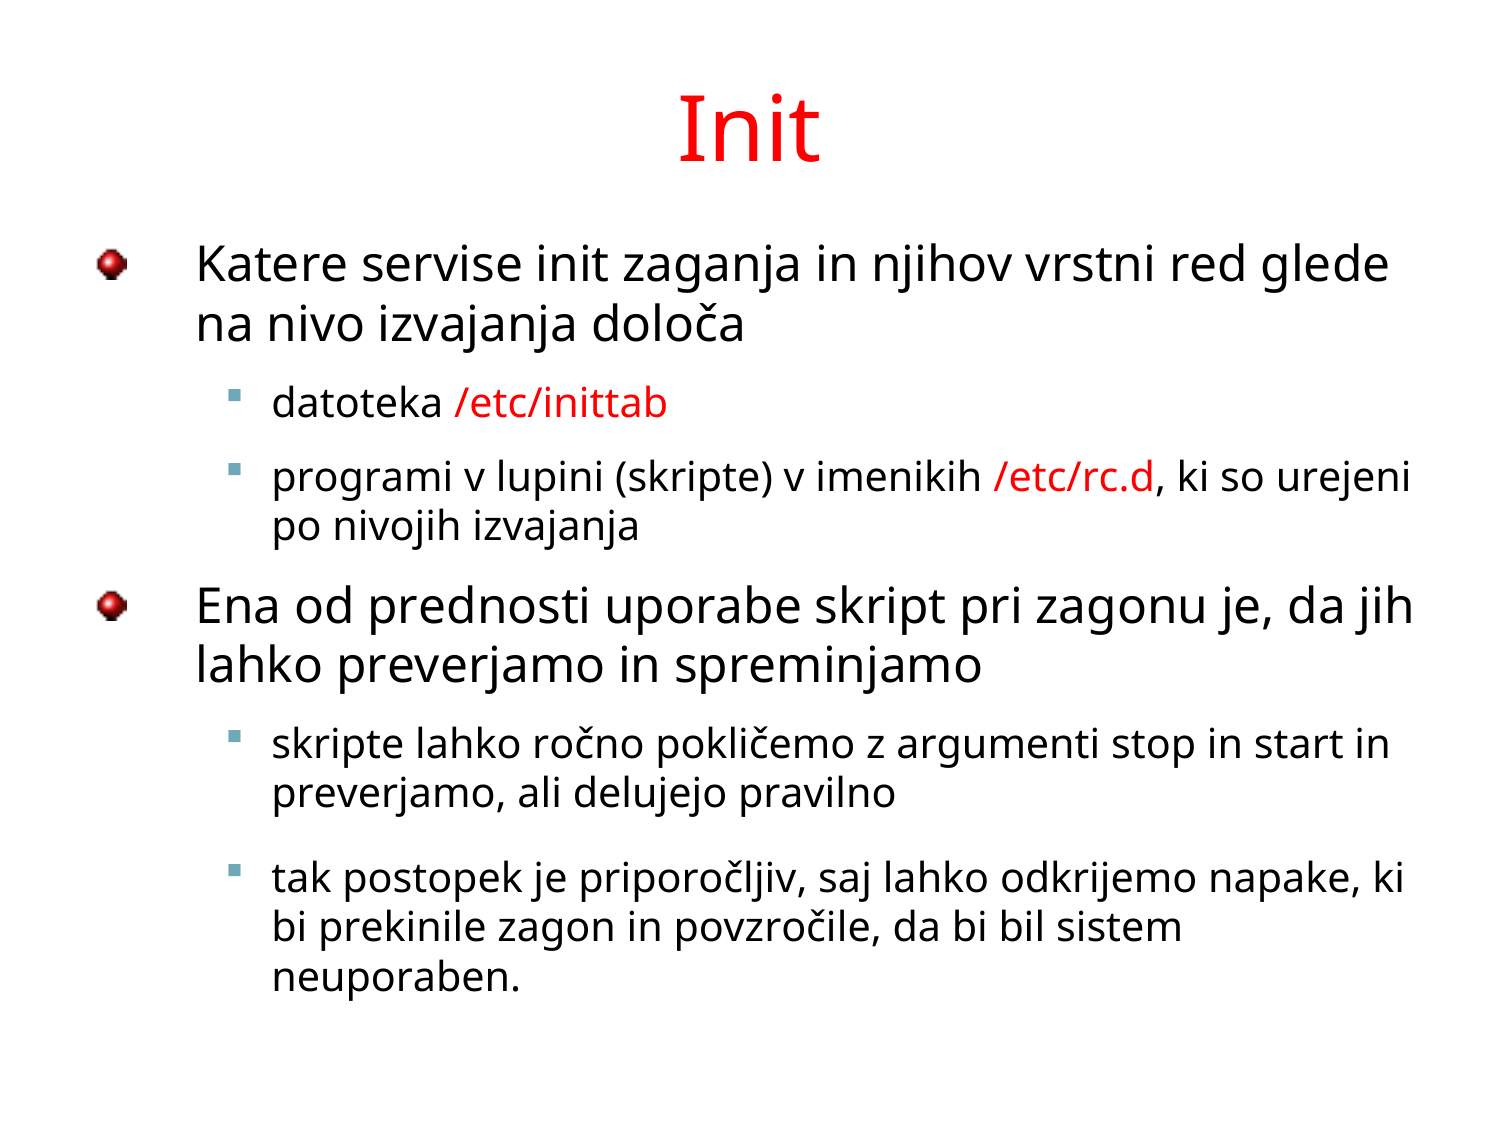

# Init
Katere servise init zaganja in njihov vrstni red glede na nivo izvajanja določa
datoteka /etc/inittab
programi v lupini (skripte) v imenikih /etc/rc.d, ki so urejeni po nivojih izvajanja
Ena od prednosti uporabe skript pri zagonu je, da jih lahko preverjamo in spreminjamo
skripte lahko ročno pokličemo z argumenti stop in start in preverjamo, ali delujejo pravilno
tak postopek je priporočljiv, saj lahko odkrijemo napake, ki bi prekinile zagon in povzročile, da bi bil sistem neuporaben.